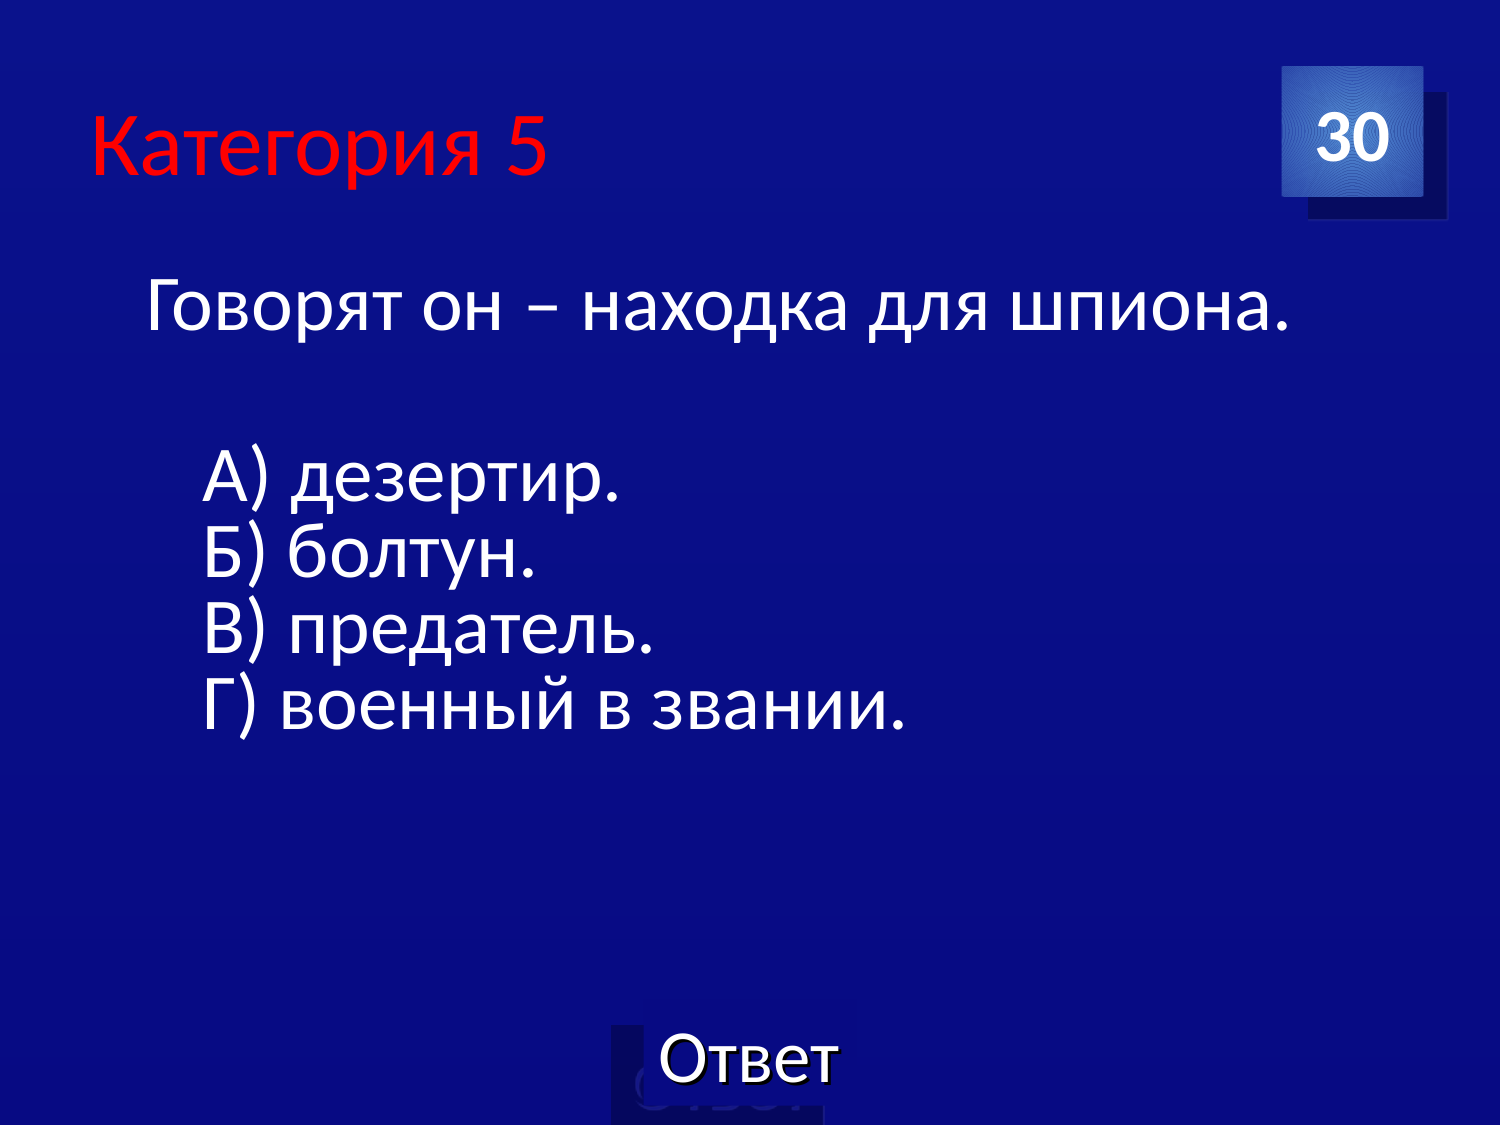

# Категория 5
30
Говорят он – находка для шпиона.
А) дезертир.
Б) болтун.
В) предатель.
Г) военный в звании.